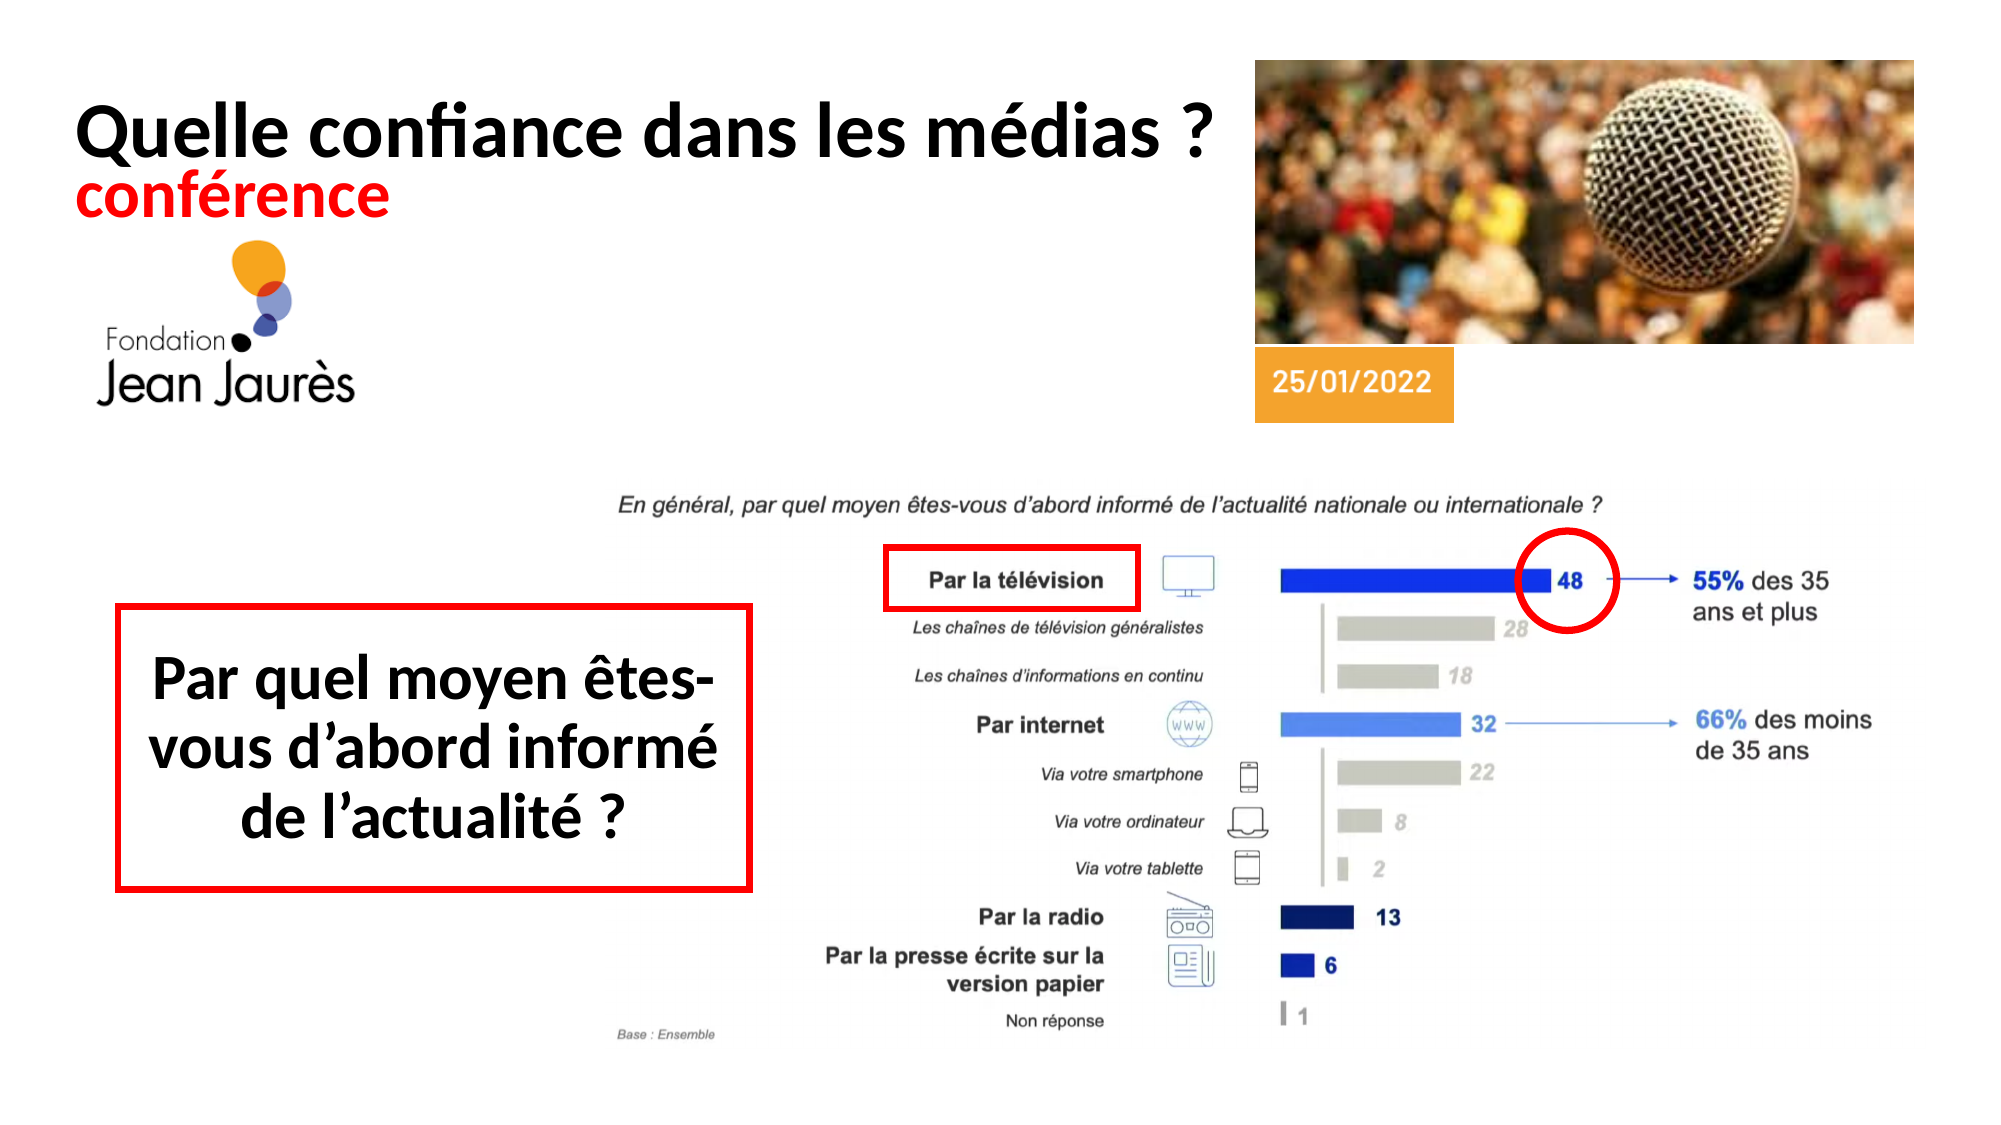

Quelle confiance dans les médias ?
conférence
Par quel moyen êtes-vous d’abord informé de l’actualité ?